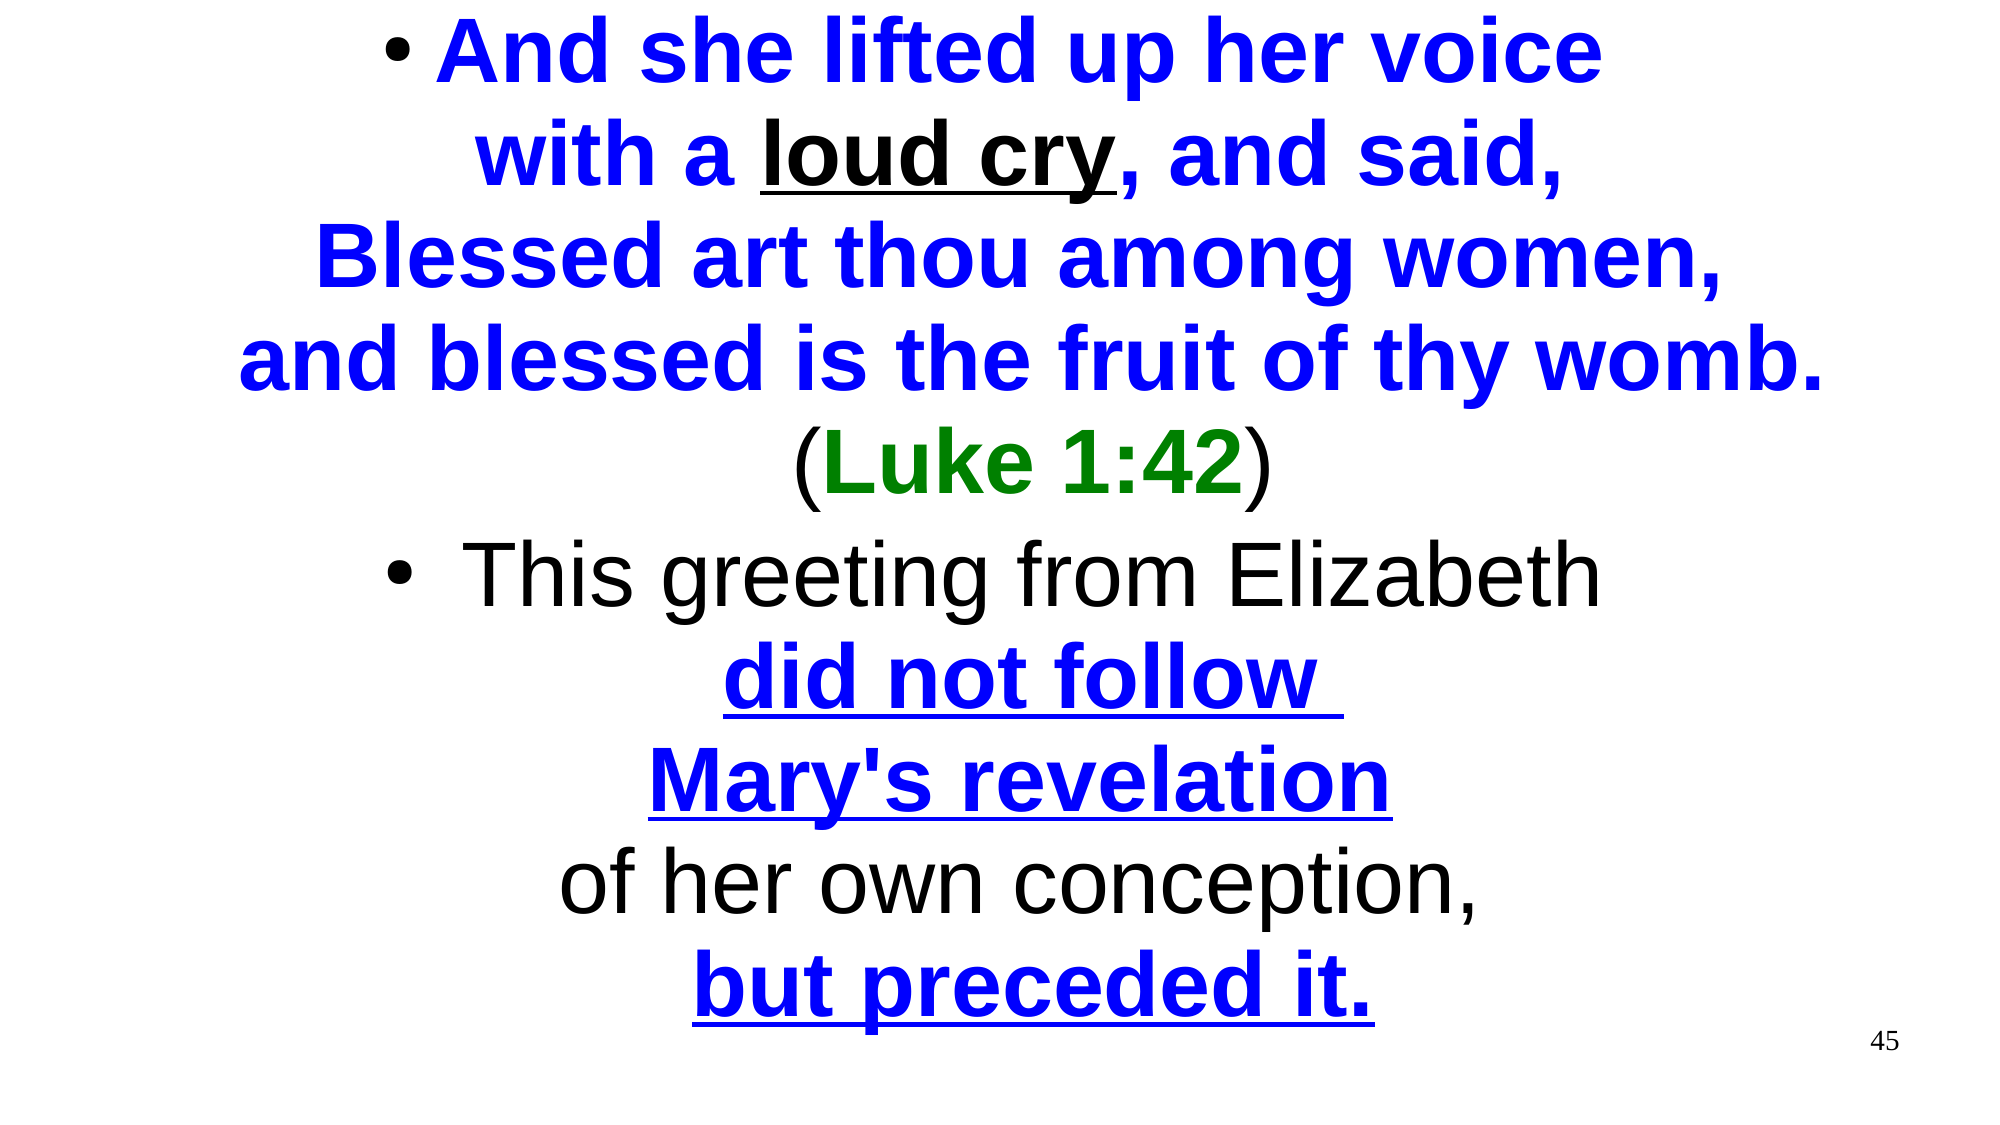

# And she lifted up her voice with a loud cry, and said, Blessed art thou among women, and blessed is the fruit of thy womb. (Luke 1:42)
 This greeting from Elizabeth
did not follow
Mary's revelation
of her own conception,
but preceded it.
45